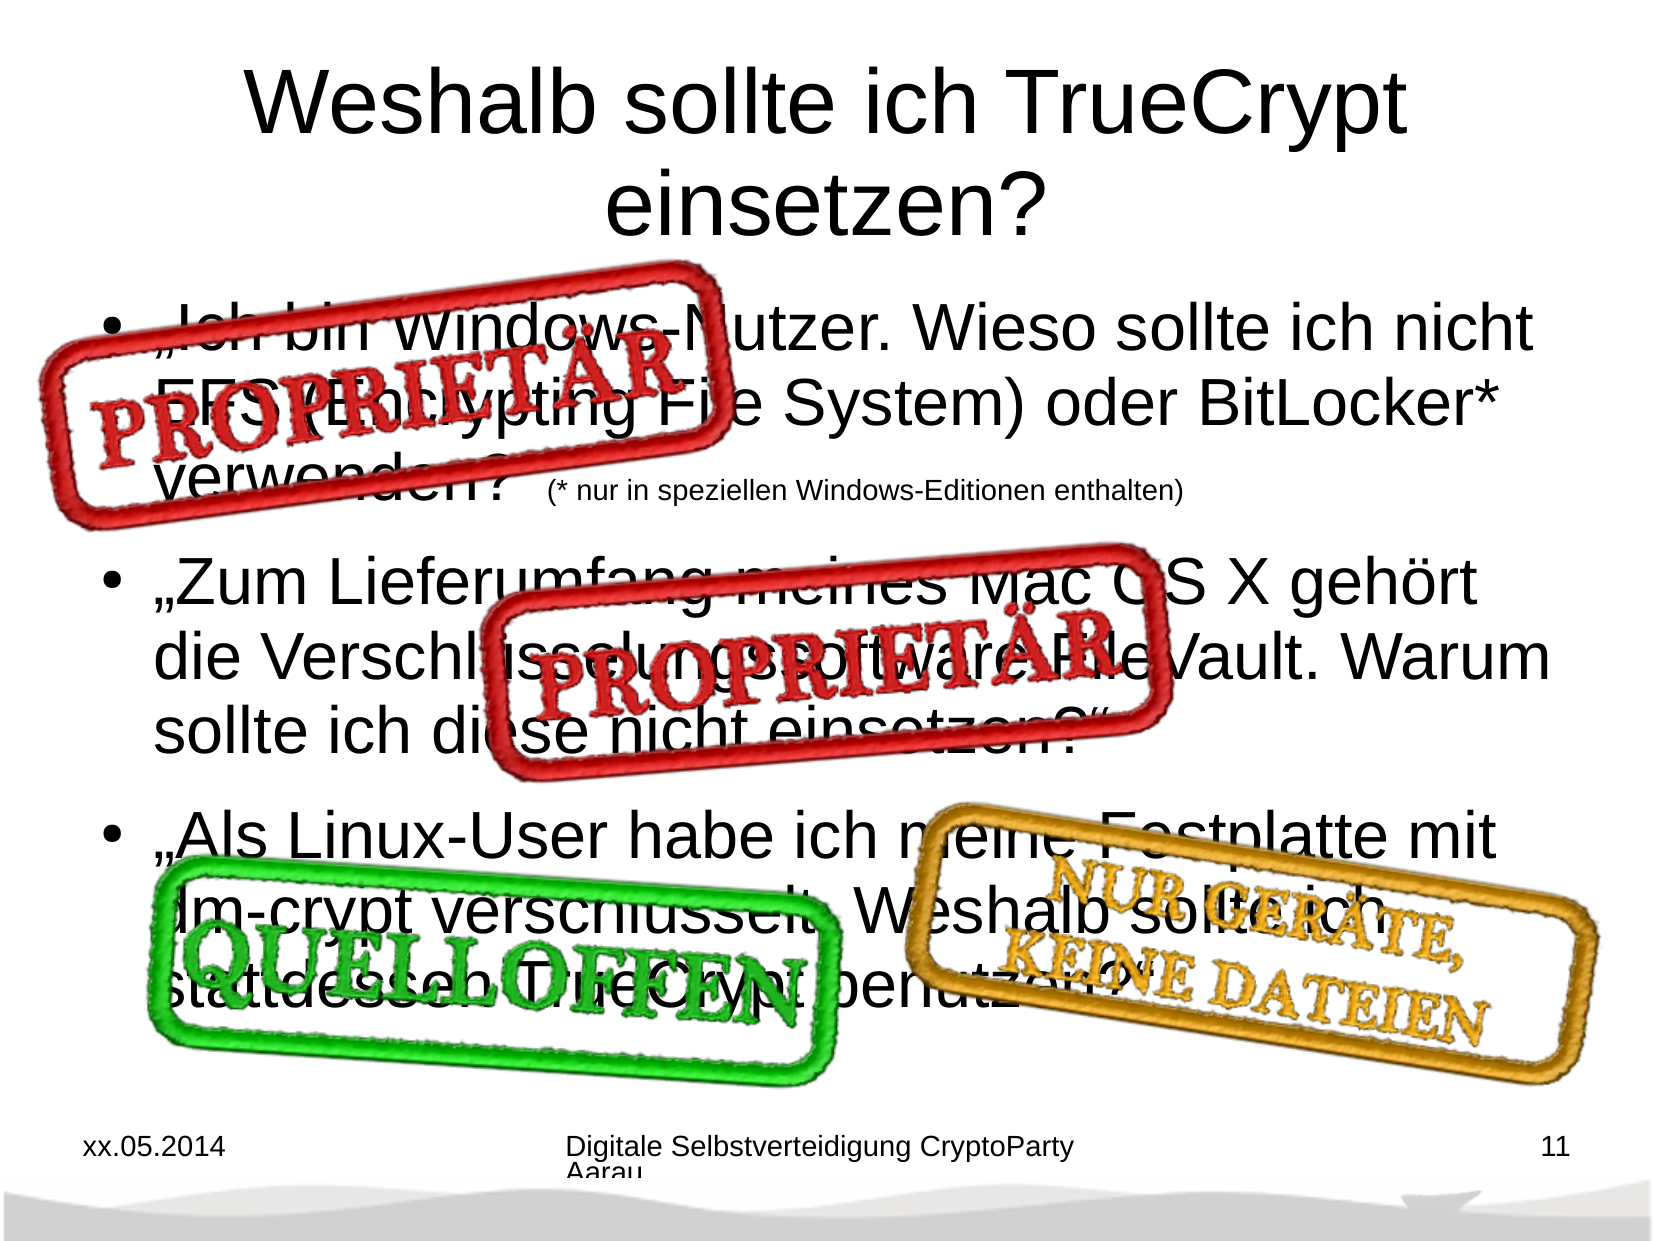

# Weshalb sollte ich TrueCrypt einsetzen?
„Ich bin Windows-Nutzer. Wieso sollte ich nicht EFS (Encrypting File System) oder BitLocker* verwenden?“ (* nur in speziellen Windows-Editionen enthalten)
„Zum Lieferumfang meines Mac OS X gehört die Verschlüsselungssoftware FileVault. Warum sollte ich diese nicht einsetzen?“
„Als Linux-User habe ich meine Festplatte mit dm-crypt verschlüsselt. Weshalb sollte ich stattdessen TrueCrypt benutzen?“
xx.05.2014
Digitale Selbstverteidigung CryptoParty Aarau
11